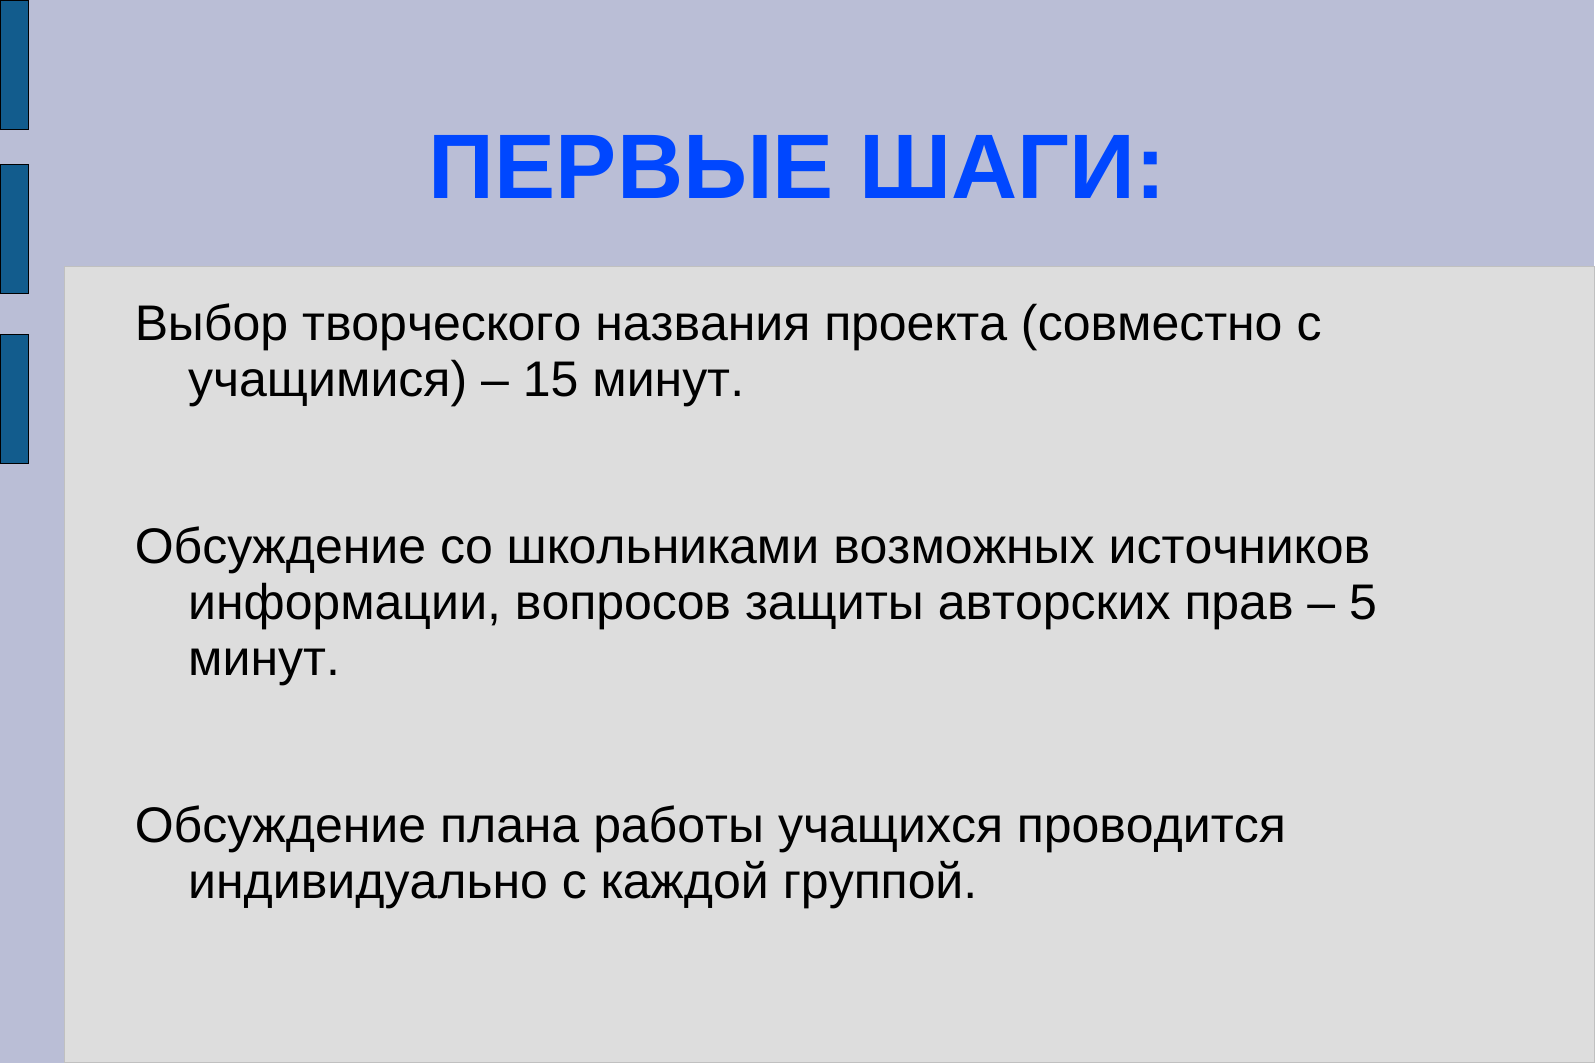

# ПЕРВЫЕ ШАГИ:
Выбор творческого названия проекта (совместно с учащимися) – 15 минут.
Обсуждение со школьниками возможных источников информации, вопросов защиты авторских прав – 5 минут.
Обсуждение плана работы учащихся проводится индивидуально с каждой группой.